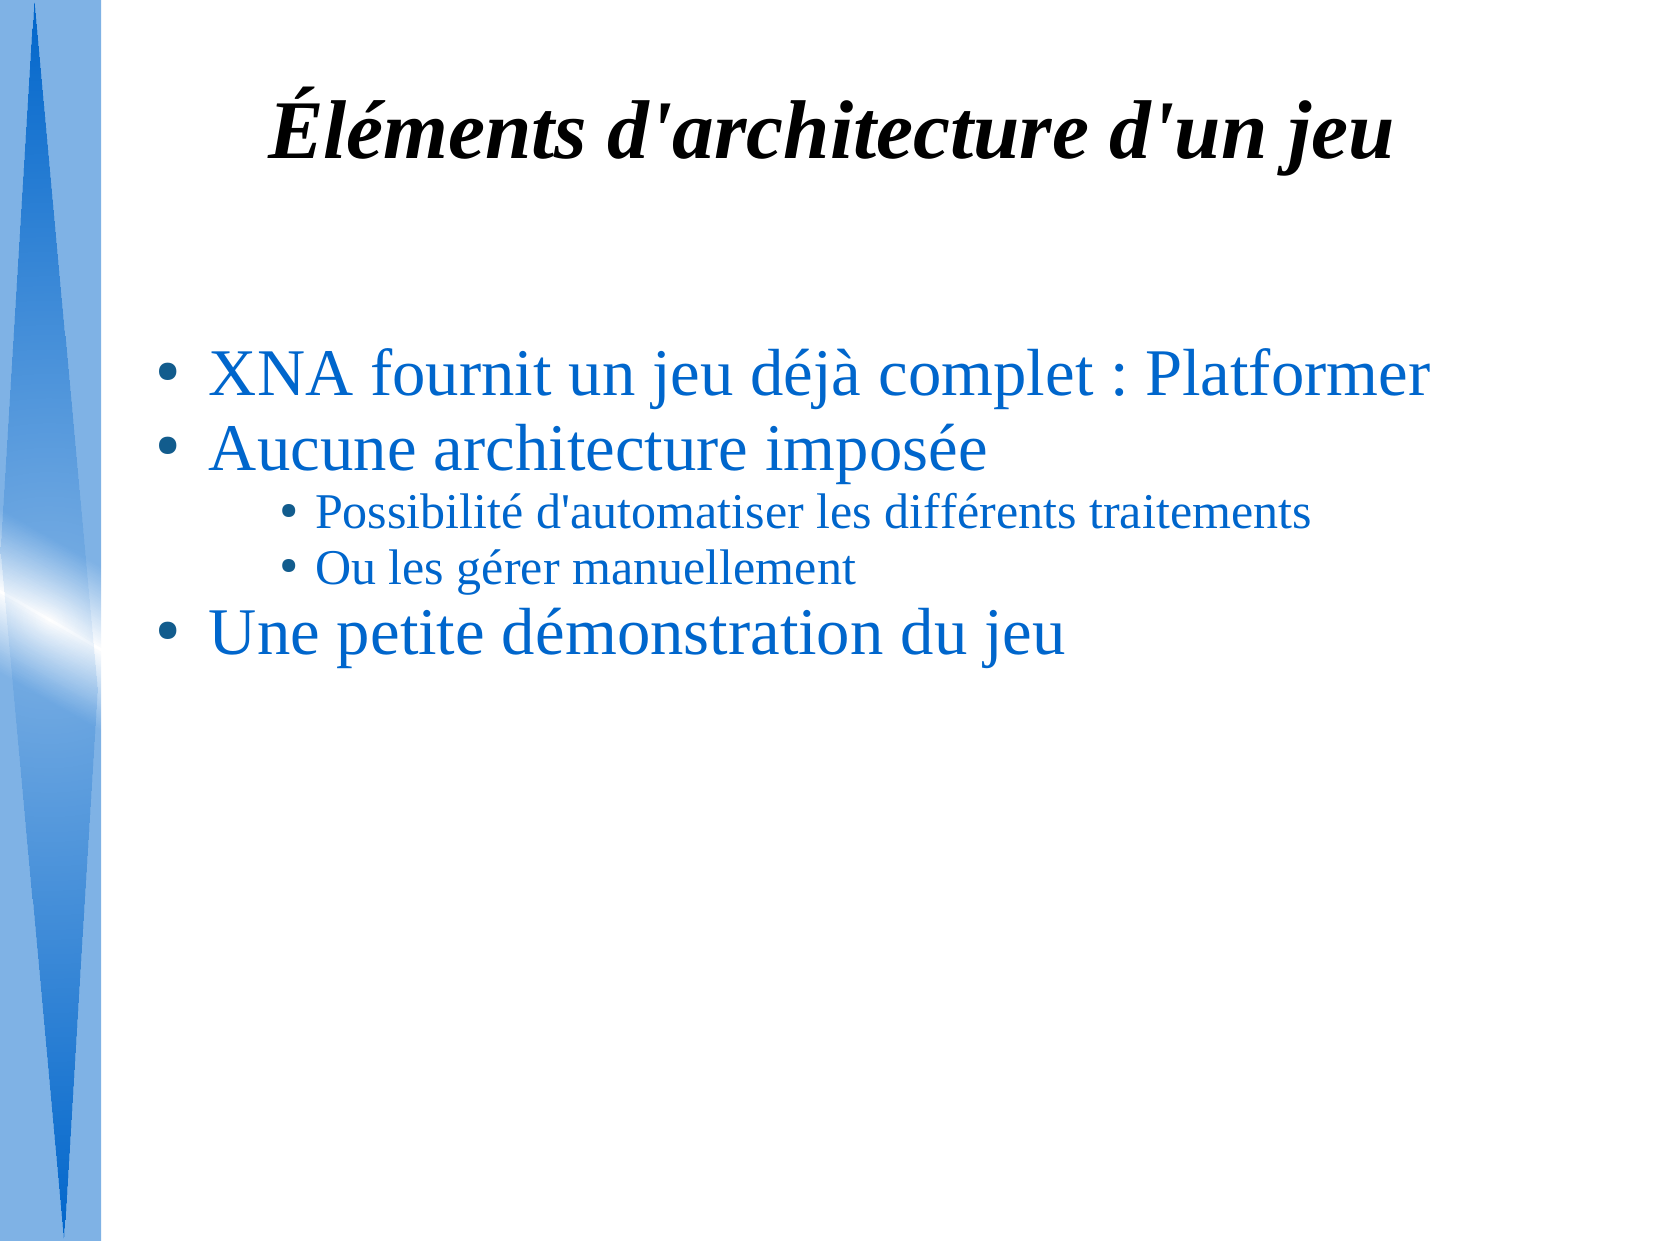

# Éléments d'architecture d'un jeu
XNA fournit un jeu déjà complet : Platformer
Aucune architecture imposée
Possibilité d'automatiser les différents traitements
Ou les gérer manuellement
Une petite démonstration du jeu